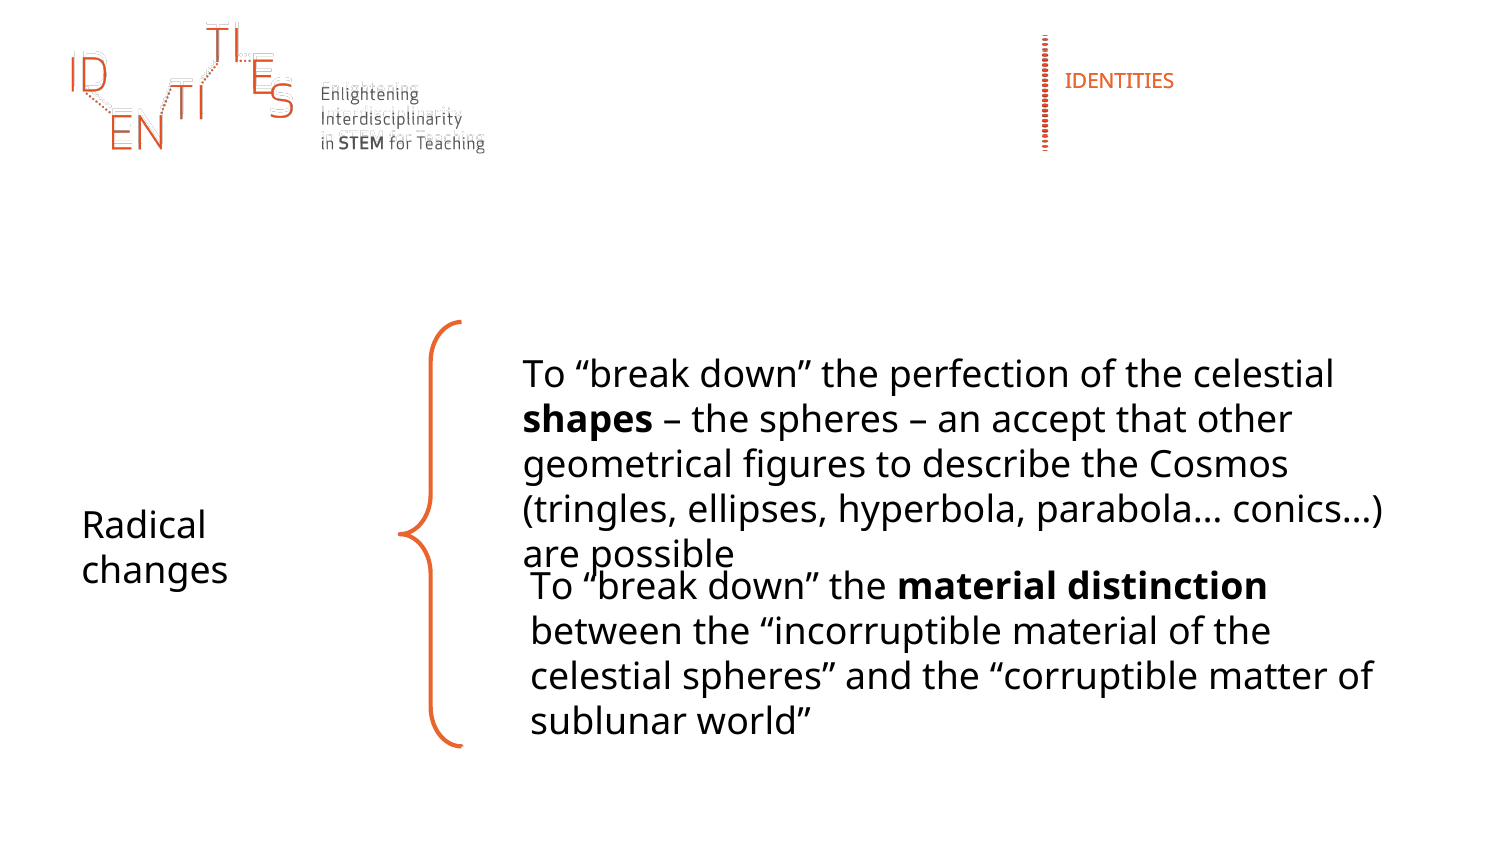

IDENTITIES
IDENTITIES
To “break down” the perfection of the celestial shapes – the spheres – an accept that other geometrical figures to describe the Cosmos (tringles, ellipses, hyperbola, parabola… conics…) are possible
Radical changes
To “break down” the material distinction between the “incorruptible material of the celestial spheres” and the “corruptible matter of sublunar world”